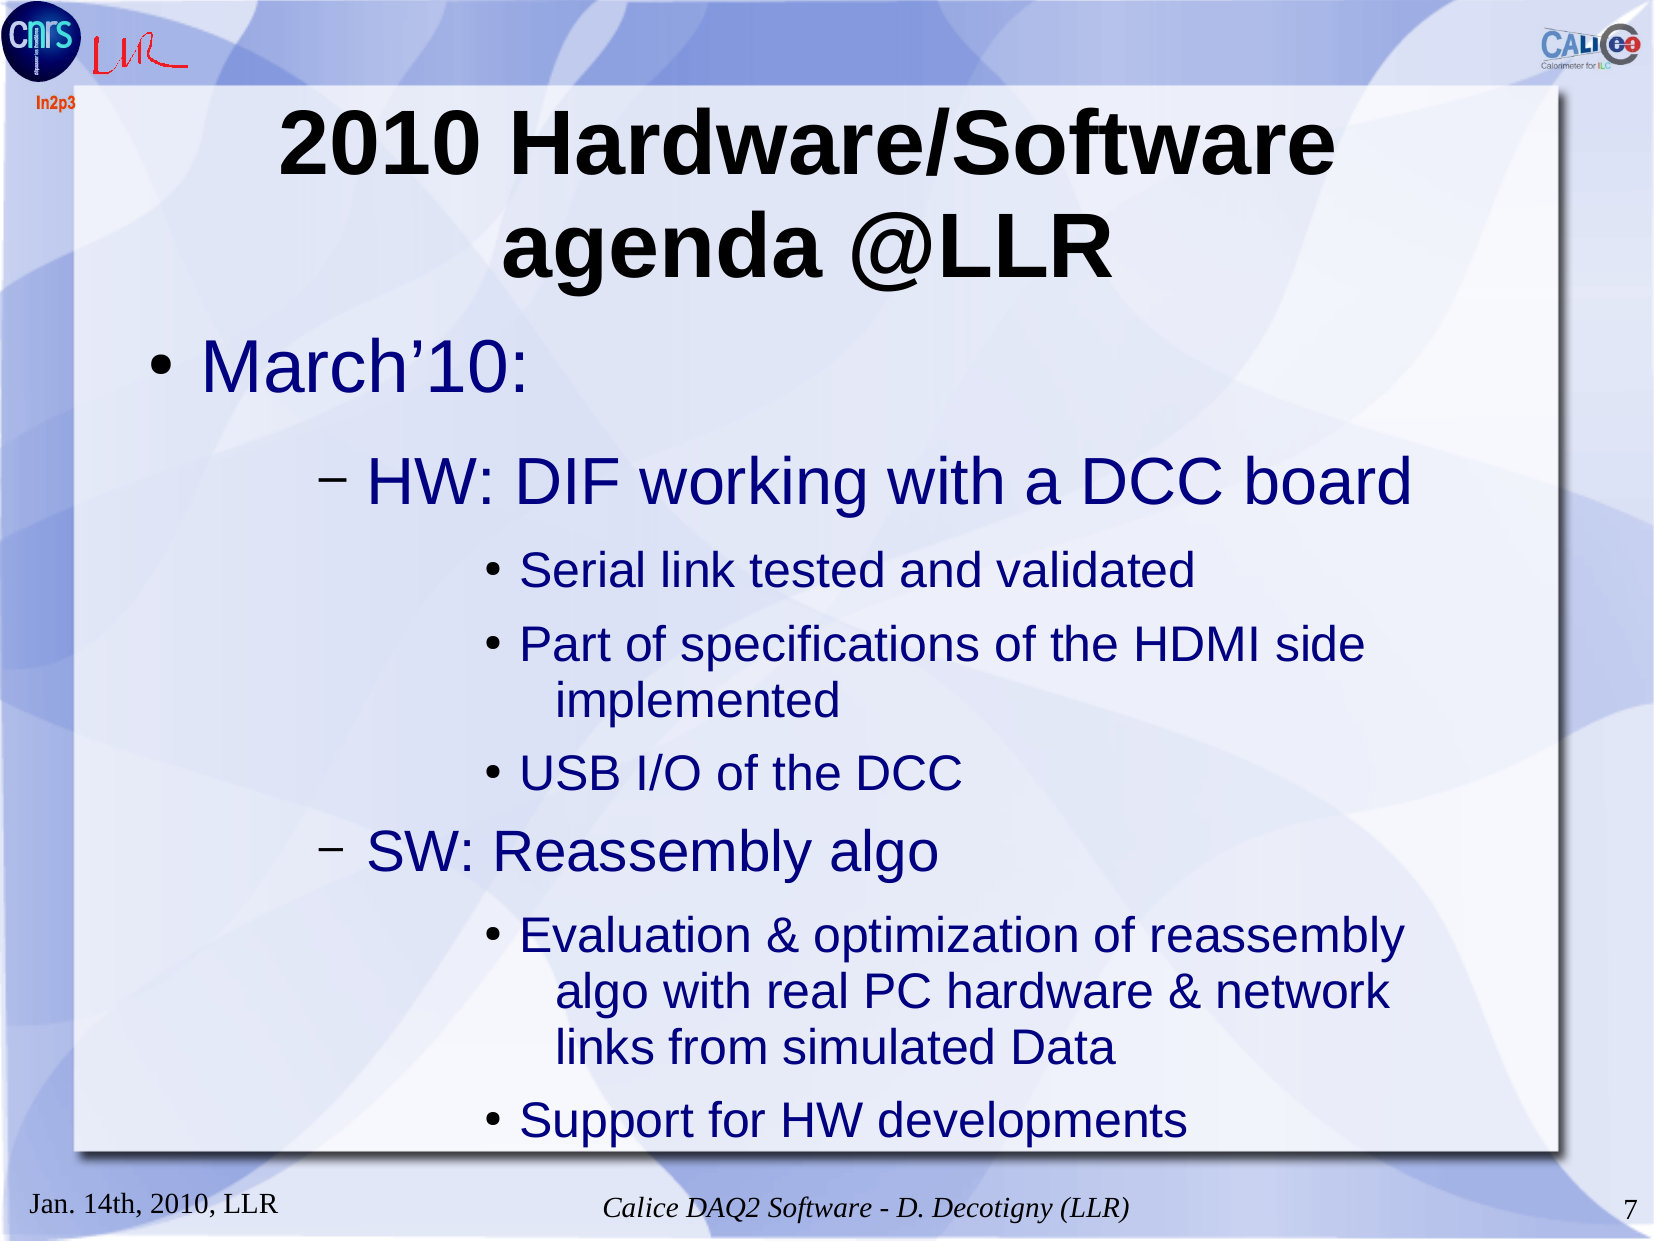

# 2010 Hardware/Software agenda @LLR
March’10:
HW: DIF working with a DCC board
Serial link tested and validated
Part of specifications of the HDMI side implemented
USB I/O of the DCC
SW: Reassembly algo
Evaluation & optimization of reassembly algo with real PC hardware & network links from simulated Data
Support for HW developments
Jan. 14th, 2010, LLR
Calice DAQ2 Software - D. Decotigny (LLR)
7